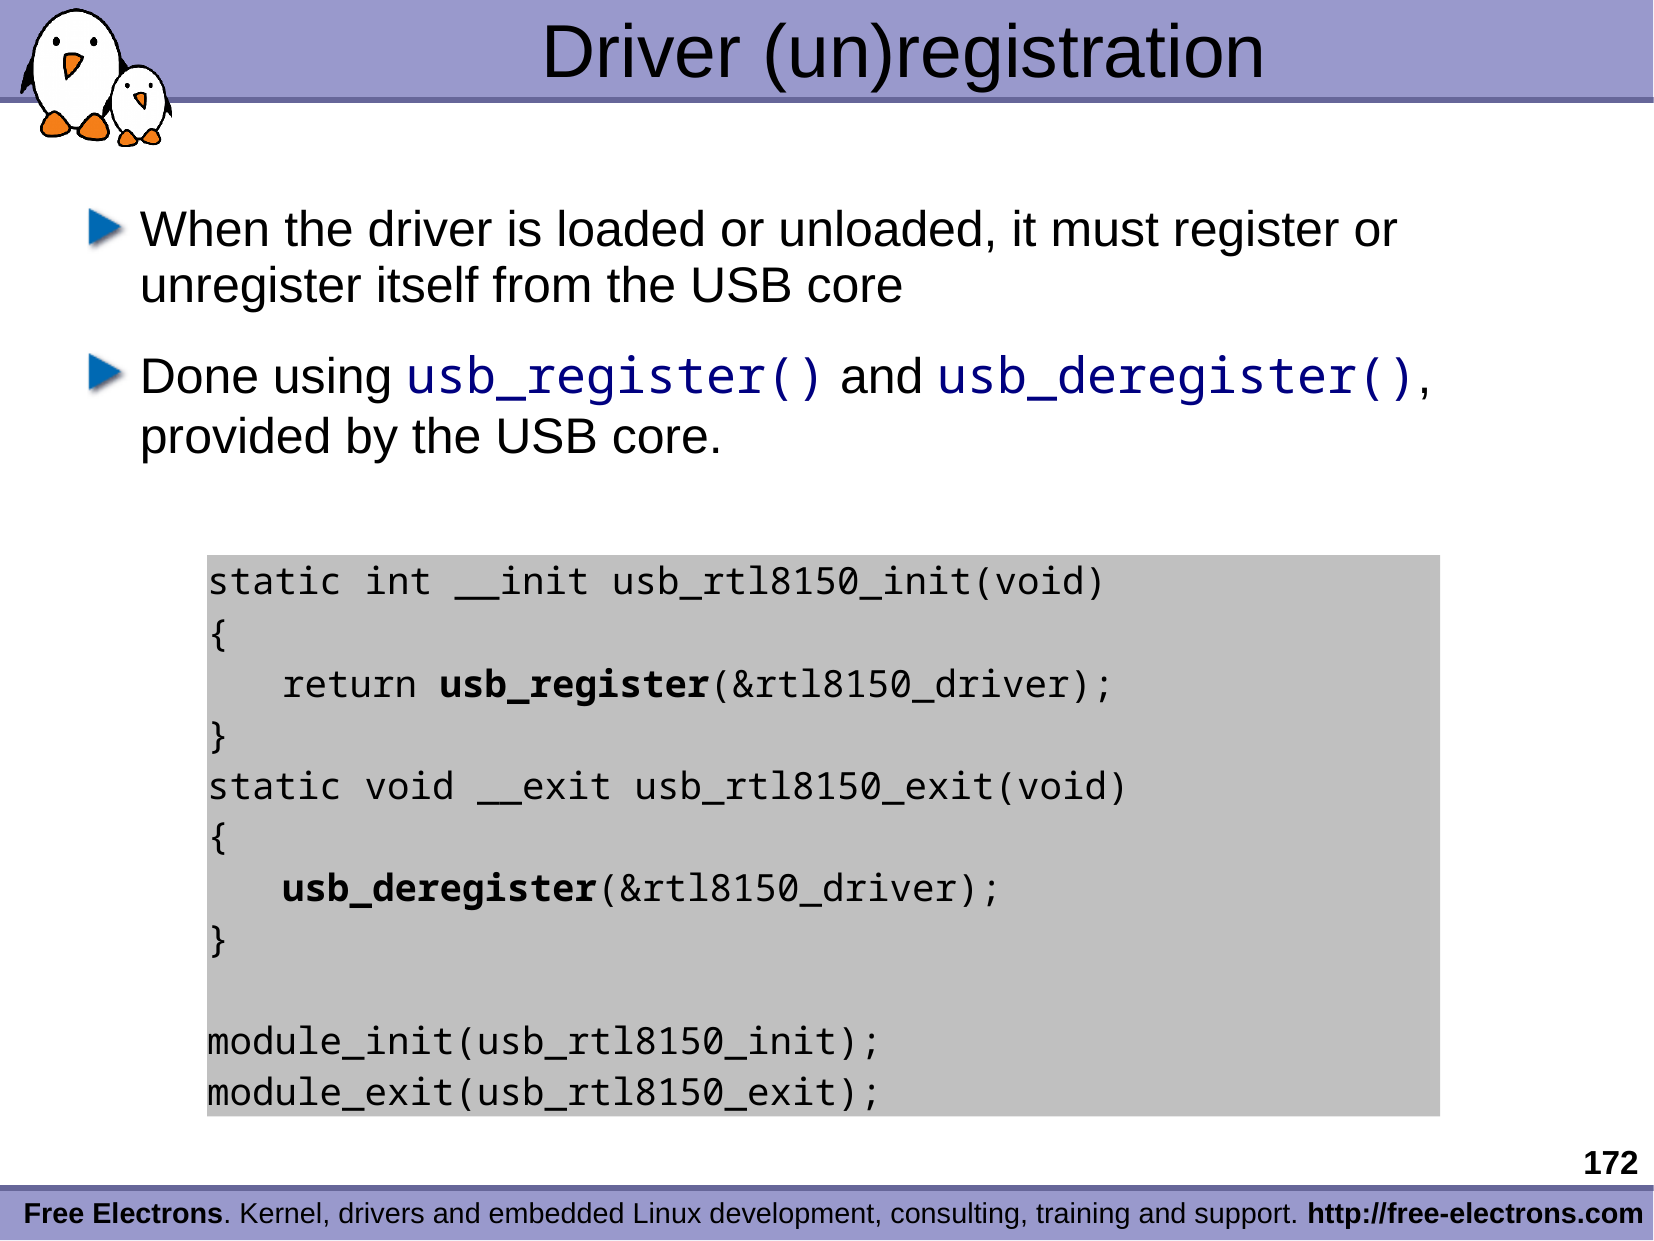

# Driver (un)registration
When the driver is loaded or unloaded, it must register or unregister itself from the USB core
Done using usb_register() and usb_deregister(), provided by the USB core.
static int __init usb_rtl8150_init(void)
{
	return usb_register(&rtl8150_driver);
}
static void __exit usb_rtl8150_exit(void)
{
	usb_deregister(&rtl8150_driver);
}
module_init(usb_rtl8150_init);
module_exit(usb_rtl8150_exit);